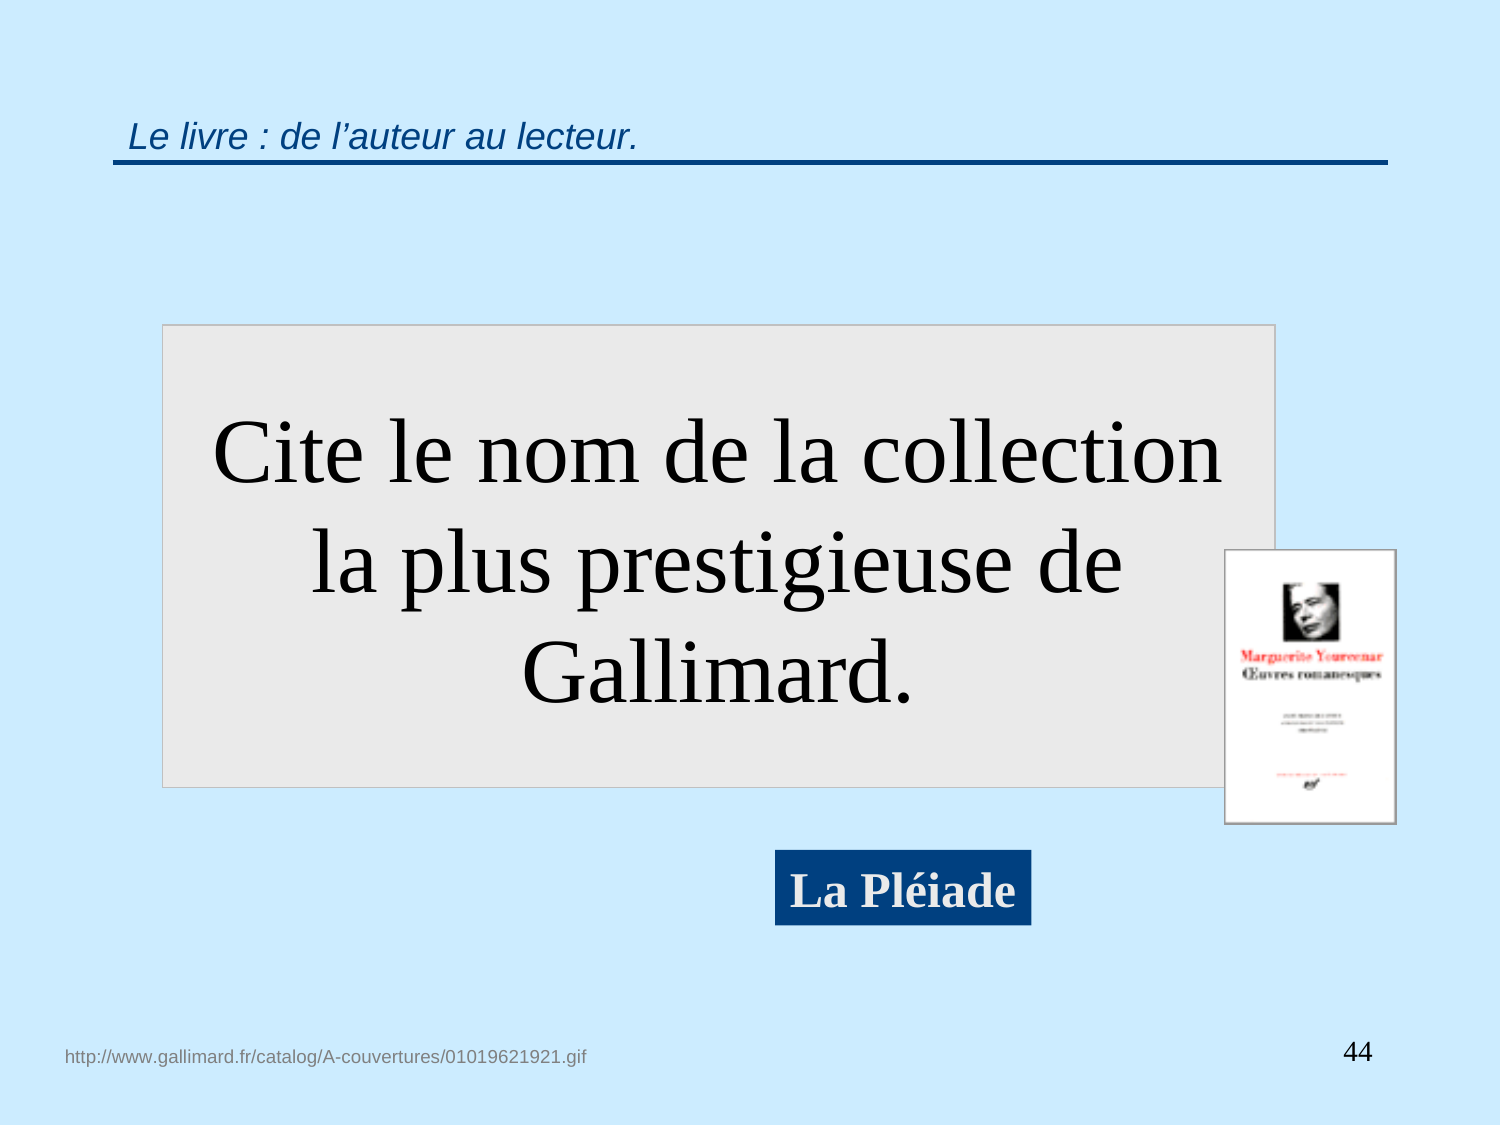

Le livre : de l’auteur au lecteur.
# Cite le nom de la collection la plus prestigieuse de Gallimard.
La Pléiade
44
http://www.gallimard.fr/catalog/A-couvertures/01019621921.gif